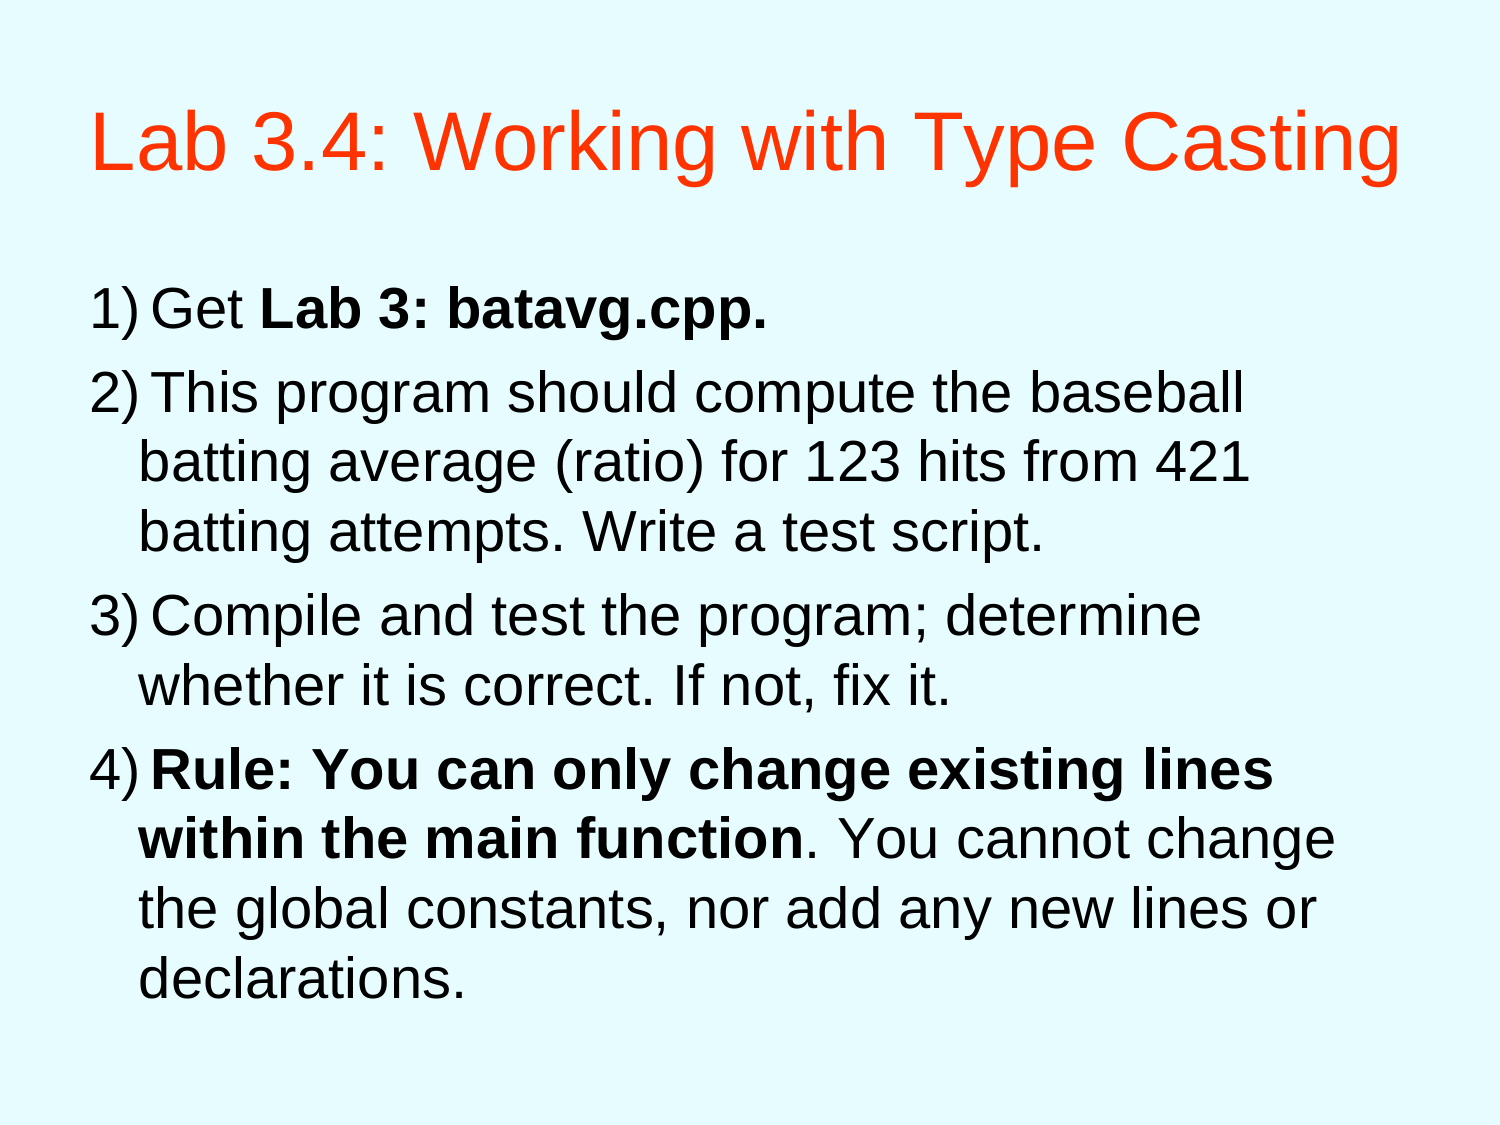

# Lab 3.4: Working with Type Casting
 Get Lab 3: batavg.cpp.
 This program should compute the baseball batting average (ratio) for 123 hits from 421 batting attempts. Write a test script.
 Compile and test the program; determine whether it is correct. If not, fix it.
 Rule: You can only change existing lines within the main function. You cannot change the global constants, nor add any new lines or declarations.